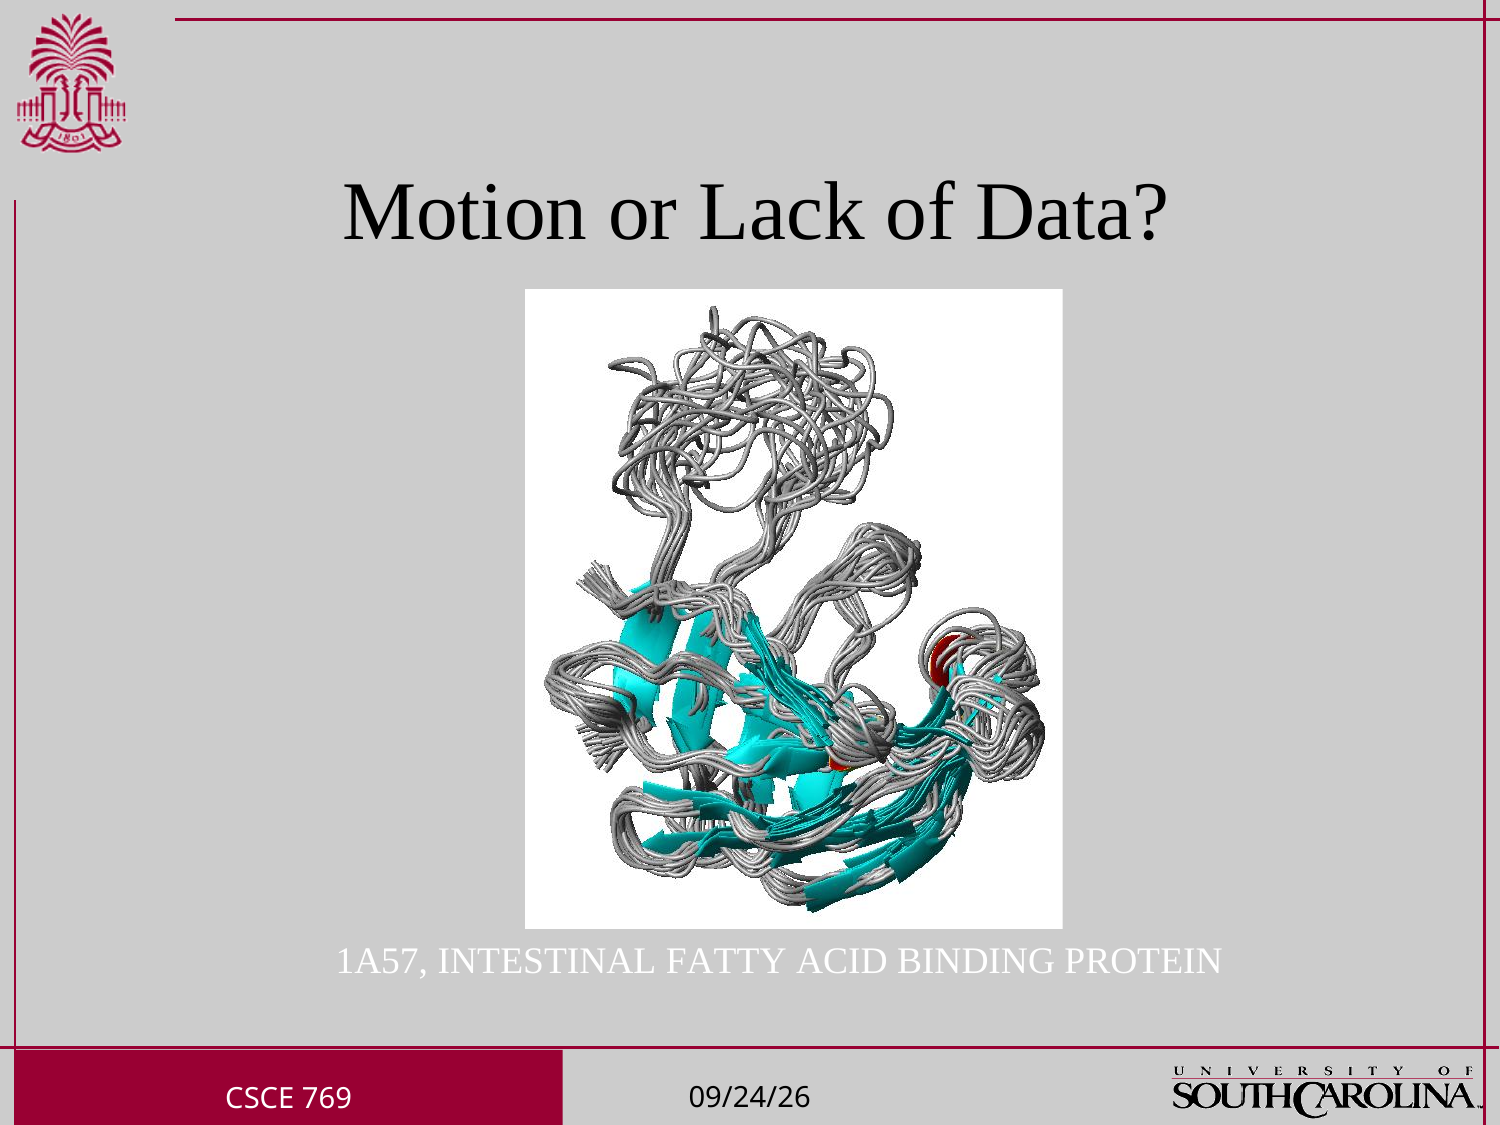

# Motion or Lack of Data?
1A57, INTESTINAL FATTY ACID BINDING PROTEIN